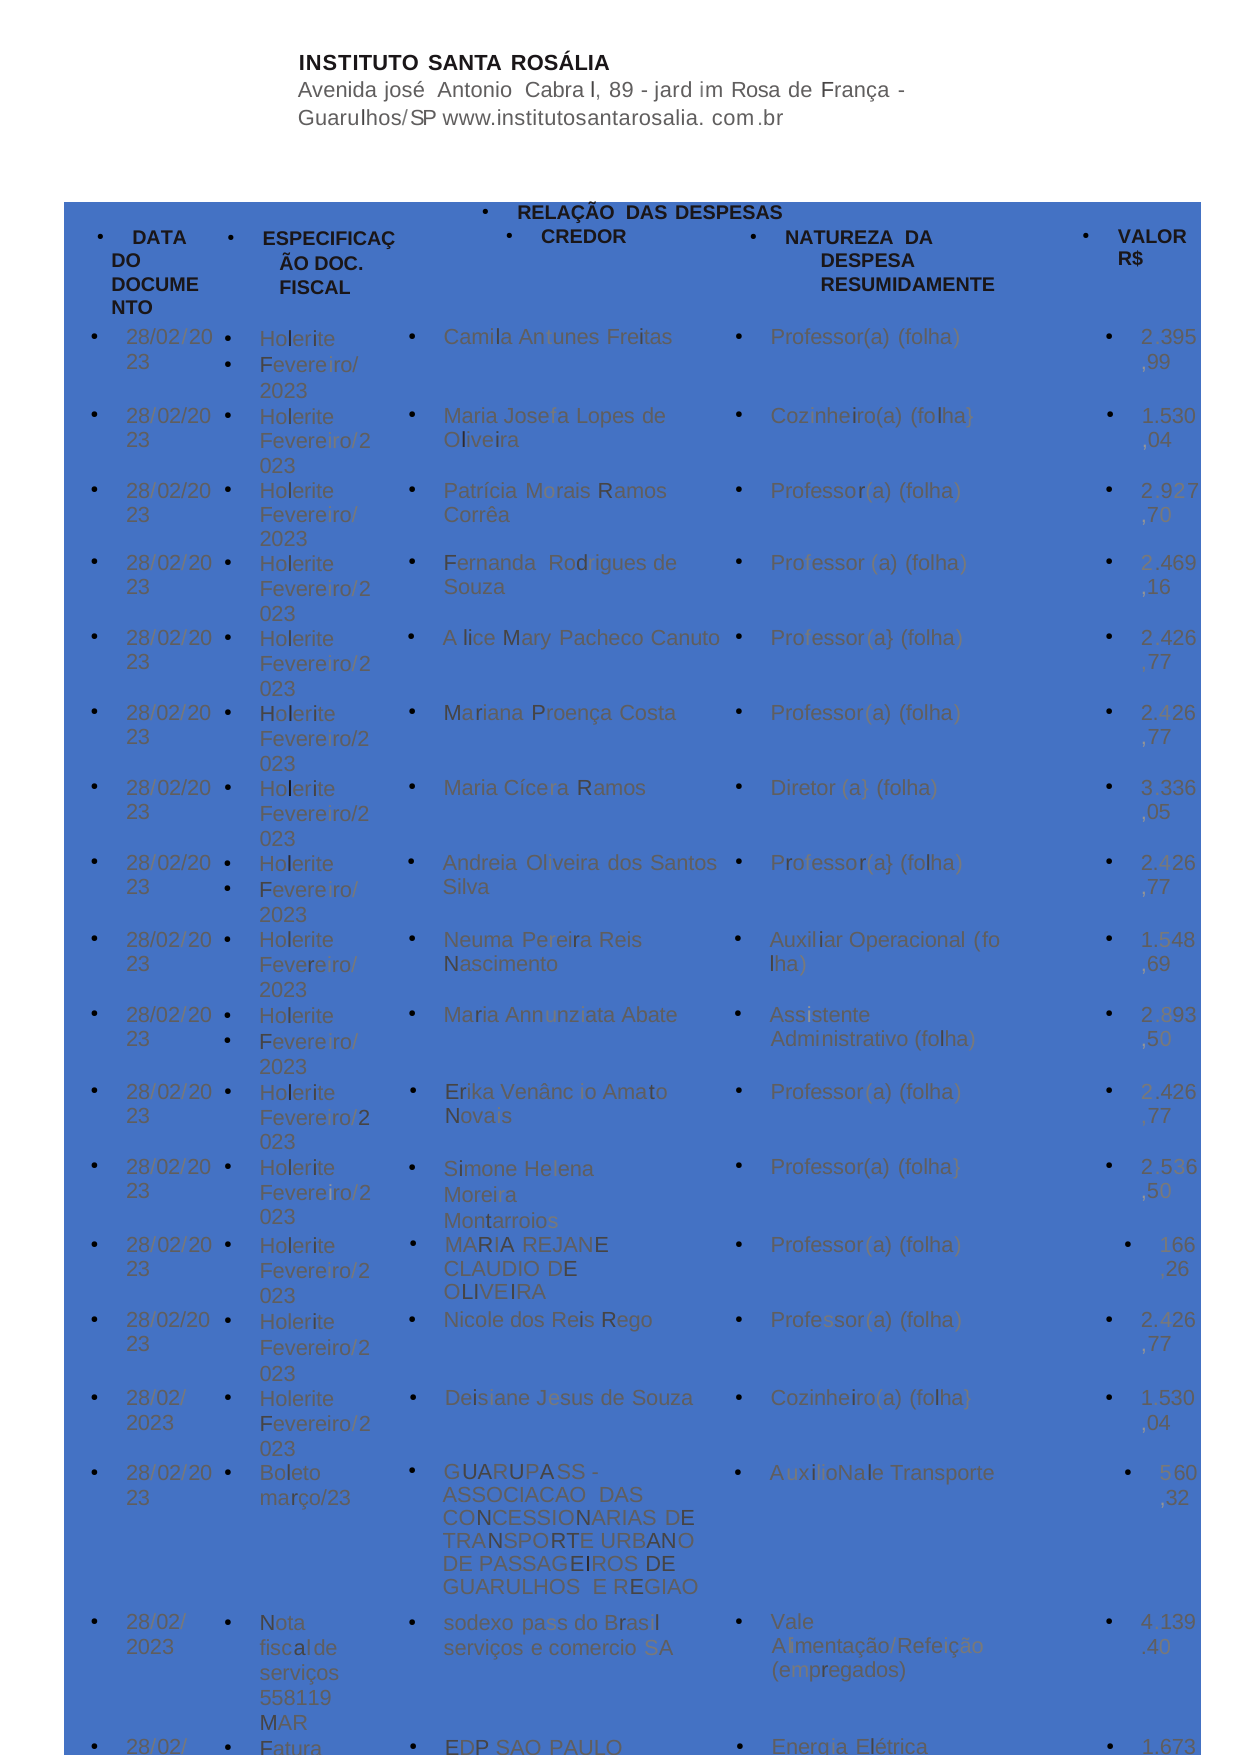

INSTITUTO SANTA ROSÁLIA
Avenida josé Antonio Cabra l, 89 - jard im Rosa de França - Guarulhos/SP www.institutosantarosalia. com.br
| RELAÇÃO DAS DESPESAS | | | | |
| --- | --- | --- | --- | --- |
| DATA DO DOCUMENTO | ESPECIFICAÇÃO DOC. FISCAL | CREDOR | NATUREZA DA DESPESA RESUMIDAMENTE | VALOR R$ |
| 28/02/2023 | Holerite Fevereiro/2023 | Camila Antunes Freitas | Professor(a) (folha) | 2.395 ,99 |
| 28/02/2023 | Holerite Fevereiro/2023 | Maria Josefa Lopes de Oliveira | Cozinheiro(a) (folha} | 1.530,04 |
| 28/02/2023 | Holerite Fevereiro/ 2023 | Patrícia Morais Ramos Corrêa | Professor(a) (folha) | 2.927,70 |
| 28/02/2023 | Holerite Fevereiro/2023 | Fernanda Rodrigues de Souza | Professor (a) (folha) | 2.469,16 |
| 28/02/2023 | Holerite Fevereiro/2023 | A lice Mary Pacheco Canuto | Professor(a} (folha) | 2.426 ,77 |
| 28/02/2023 | Holerite Fevereiro/2023 | Mariana Proença Costa | Professor(a) (folha) | 2.426 ,77 |
| 28/02/2023 | Holerite Fevereiro/2023 | Maria Cícera Ramos | Diretor (a} (folha) | 3.336,05 |
| 28/02/2023 | Holerite Fevereiro/2023 | Andreia Oliveira dos Santos Silva | Professor(a} (folha) | 2.426,77 |
| 28/02/2023 | Holerite Fevereiro/ 2023 | Neuma Pereira Reis Nascimento | Auxiliar Operacional (fo lha) | 1.548 ,69 |
| 28/02/2023 | Holerite Fevereiro/2023 | Maria Annunziata Abate | Assistente Administrativo (folha) | 2.893,50 |
| 28/02/2023 | Holerite Fevereiro/2023 | Erika Venânc io Amato Novais | Professor(a) (folha) | 2.426,77 |
| 28/02/2023 | Holerite Fevereiro/2023 | Simone Helena Moreira Montarroios | Professor(a) (folha} | 2.536,50 |
| 28/02/2023 | Holerite Fevereiro/2023 | MARIA REJANE CLAUDIO DE OLIVEIRA | Professor(a) (folha) | 166,26 |
| 28/02/2023 | Holerite Fevereiro/2023 | Nicole dos Reis Rego | Professor(a) (folha) | 2.426 ,77 |
| 28/02/ 2023 | Holerite Fevereiro/2023 | Deisiane Jesus de Souza | Cozinheiro(a) (folha} | 1.530,04 |
| 28/02/2023 | Boleto março/23 | GUARUPASS - ASSOCIACAO DAS CONCESSIONARIAS DE TRANSPORTE URBANO DE PASSAGEIROS DE GUARULHOS E REGIAO | AuxilioNale Transporte | 560,32 |
| 28/02/ 2023 | Nota fiscalde serviços 558119 MAR | sodexo pass do Brasil serviços e comercio SA | Vale Alimentação/Refeição (empregados) | 4.139.40 |
| 28/02/ 2023 | Fatura fevereiro/2023 | EDP SAO PAULO DISTRIBUICAO DE ENERGIA S.A. | Energia Elétrica | 1.673,22 |
| 28/02/2023 | Fatura Fevereiro/2023 | TELEFONICA BRASIL S.A | Telefone e Internet | 194.49 |
| 28/02/ 2023 | Nota fiscal de serviços 2033 - FEV | CONTABILIDADE BRAGA S/S LTDA | Serviços Contábeis PJ | 2.580,00 |